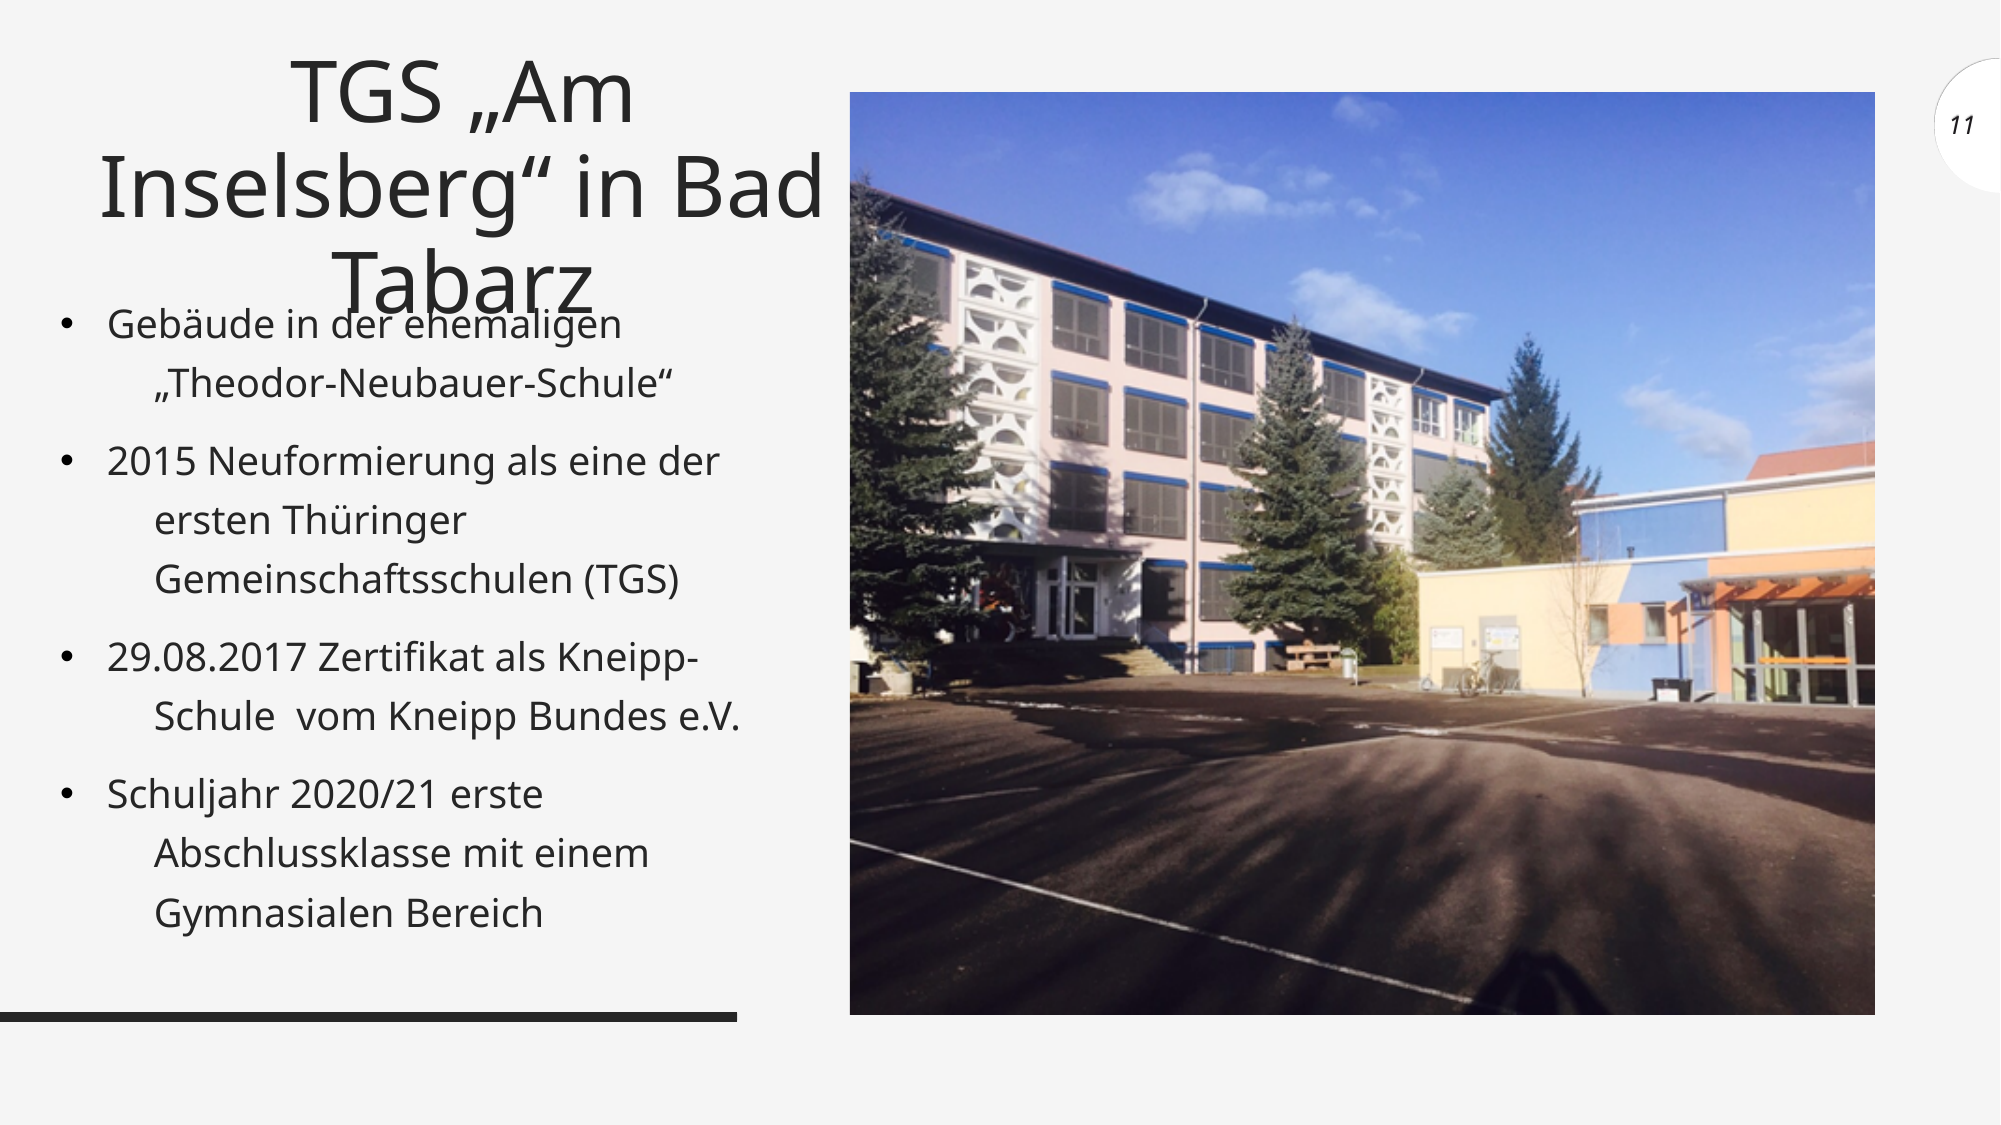

# TGS „Am Inselsberg“ in Bad Tabarz
Gebäude in der ehemaligen „Theodor-Neubauer-Schule“
2015 Neuformierung als eine der ersten Thüringer Gemeinschaftsschulen (TGS)
29.08.2017 Zertifikat als Kneipp-Schule vom Kneipp Bundes e.V.
Schuljahr 2020/21 erste Abschlussklasse mit einem Gymnasialen Bereich